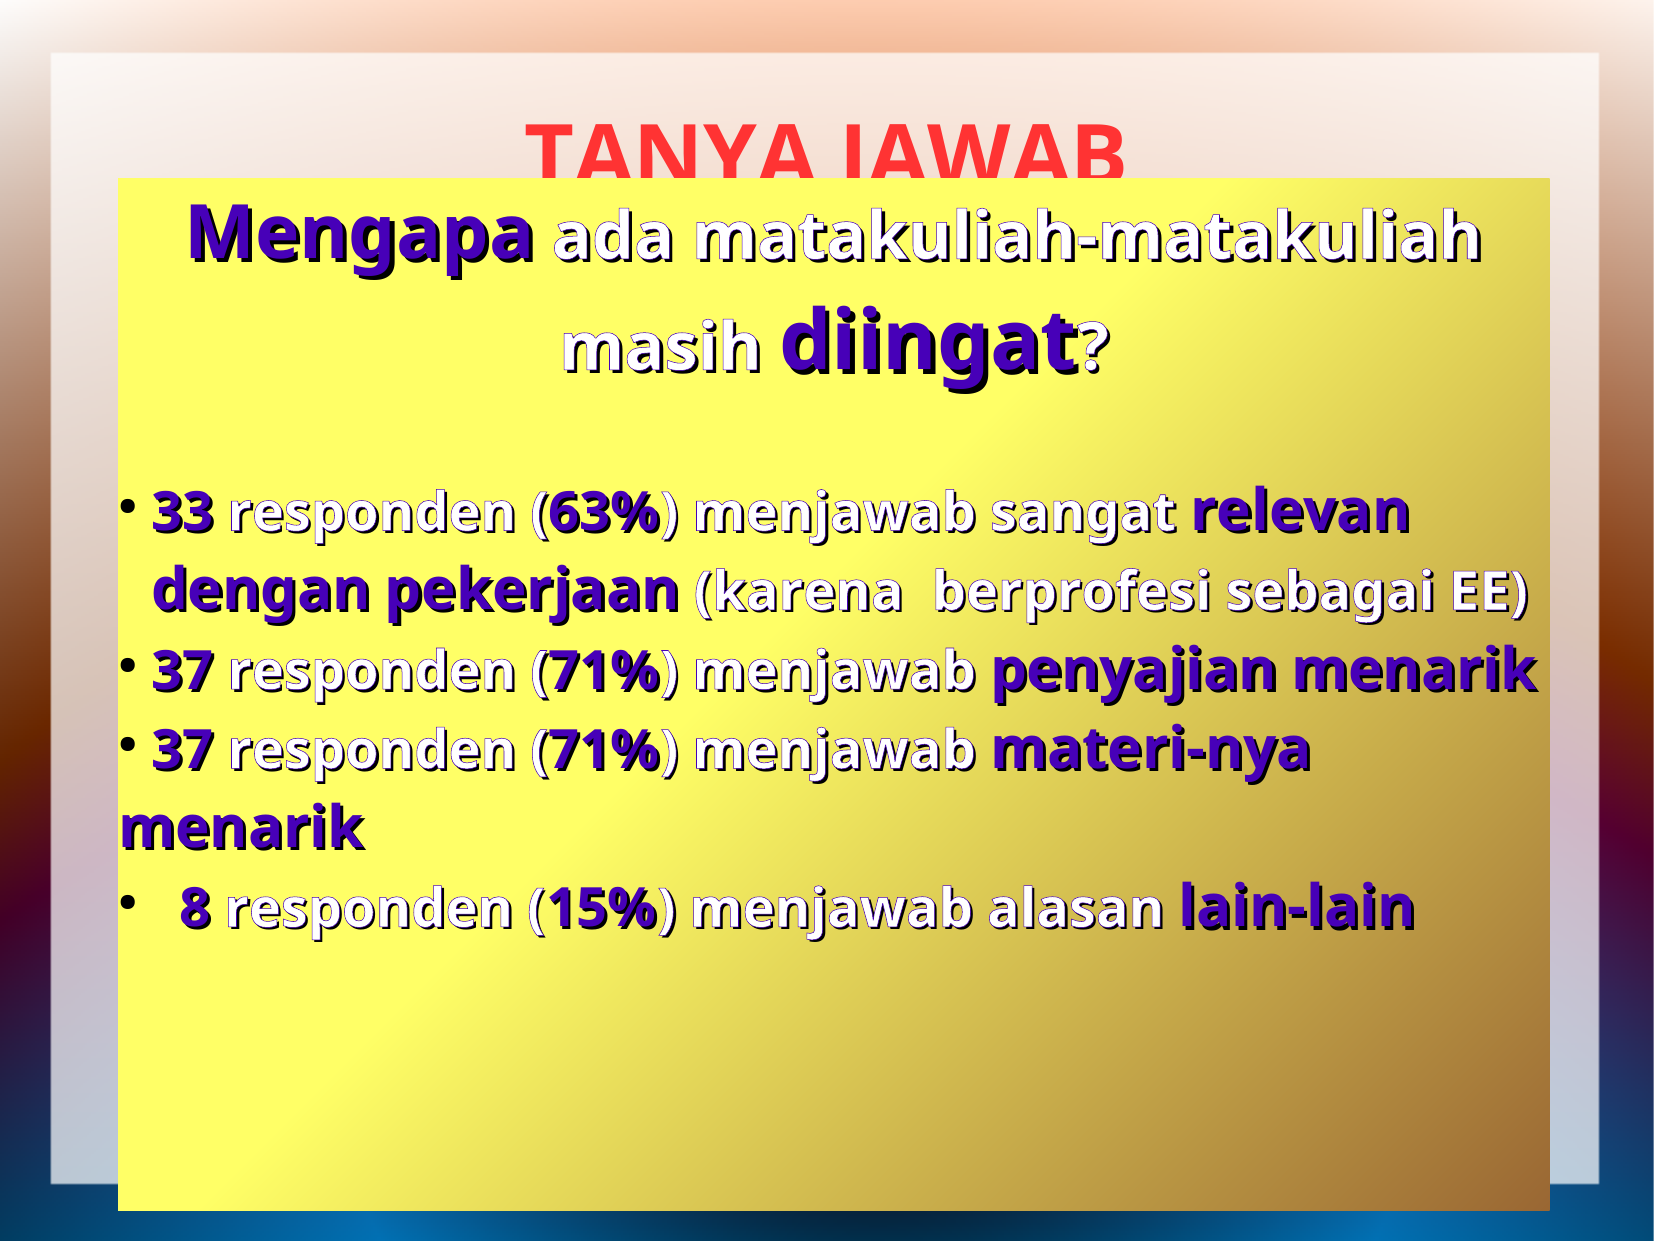

# TANYA JAWAB
Mengapa ada matakuliah-matakuliah masih diingat?
 33 responden (63%) menjawab sangat relevan
 dengan pekerjaan (karena berprofesi sebagai EE)
 37 responden (71%) menjawab penyajian menarik
 37 responden (71%) menjawab materi-nya menarik
 8 responden (15%) menjawab alasan lain-lain